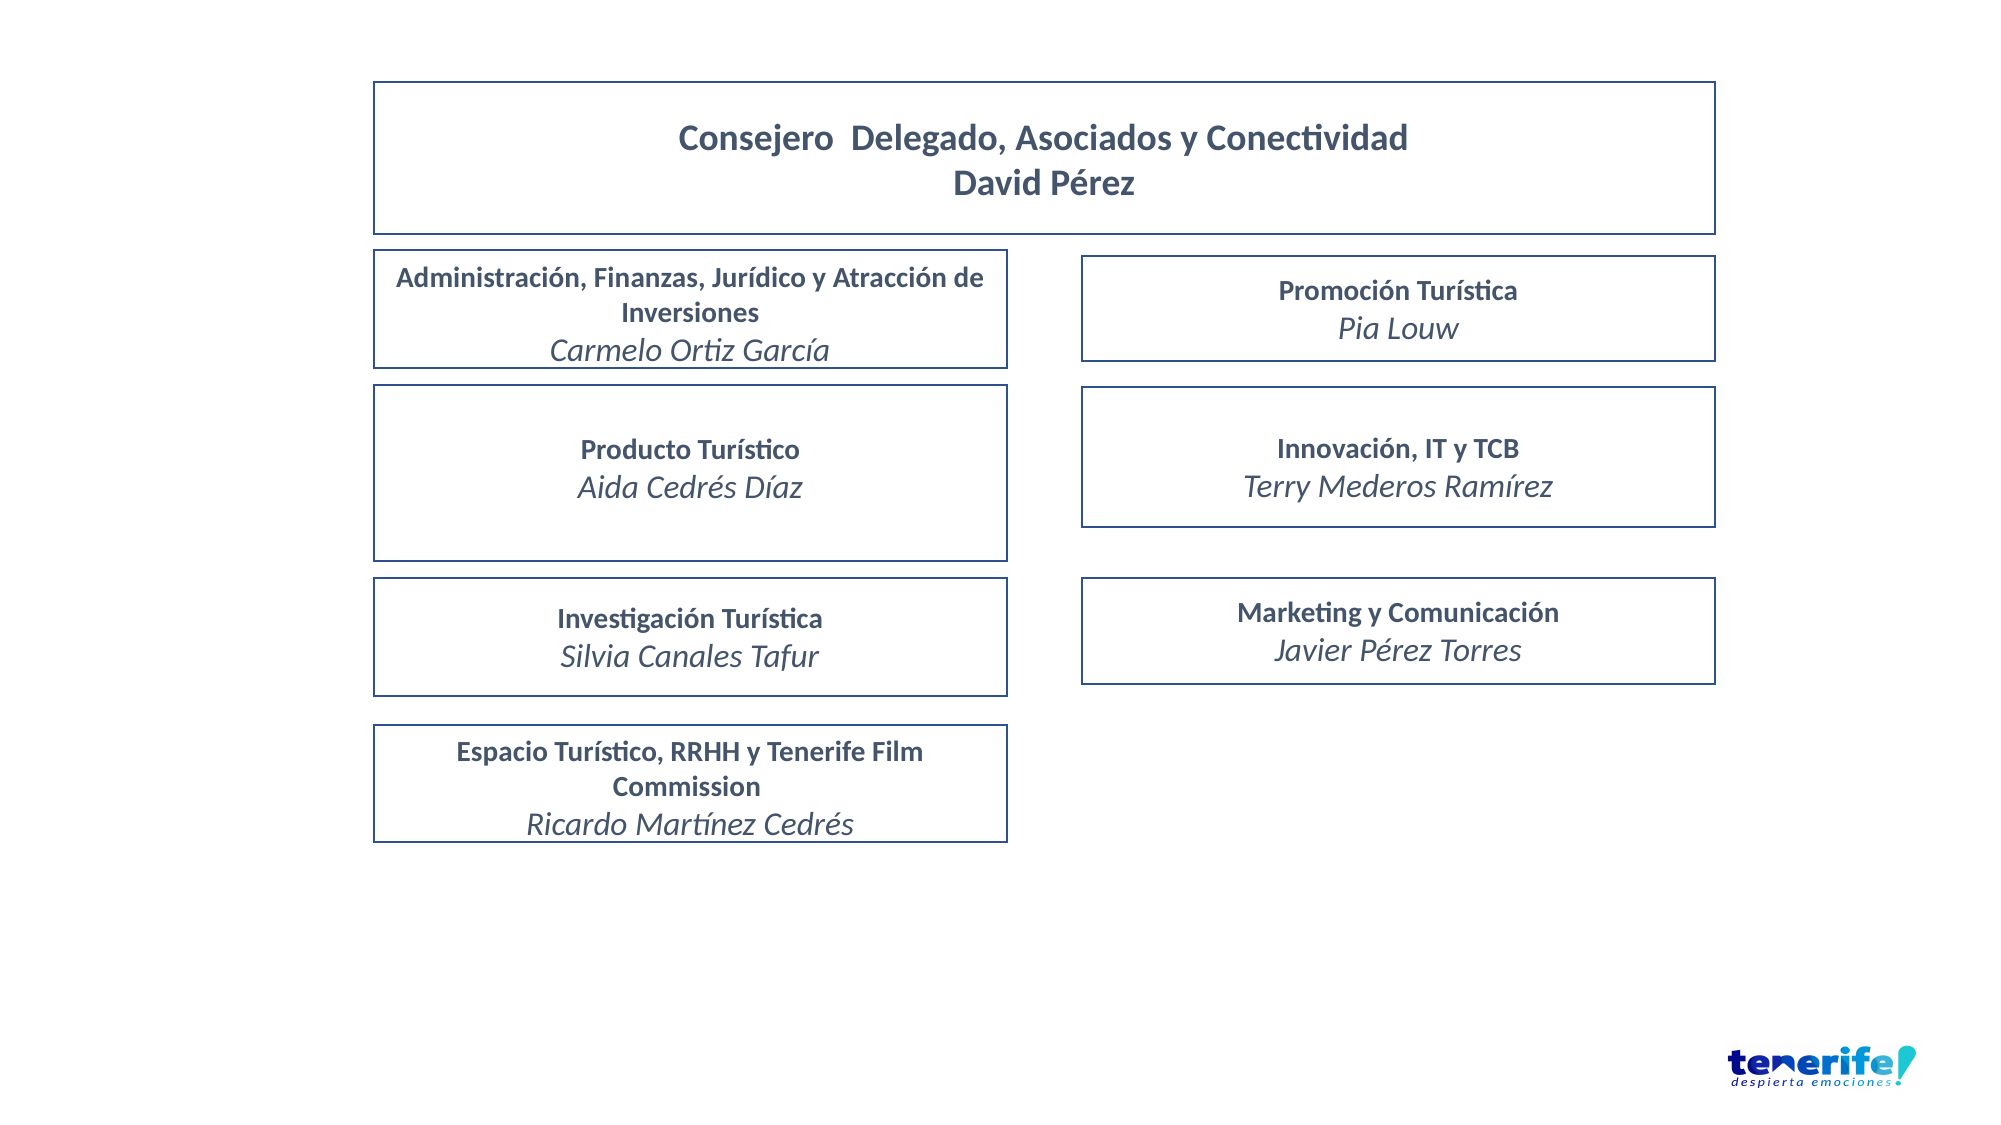

Consejero Delegado, Asociados y Conectividad
David Pérez
Administración, Finanzas, Jurídico y Atracción de Inversiones
Carmelo Ortiz García
Promoción Turística
Pia Louw
Producto Turístico
Aida Cedrés Díaz
Innovación, IT y TCB
Terry Mederos Ramírez
Investigación Turística
Silvia Canales Tafur
Marketing y Comunicación
Javier Pérez Torres
Espacio Turístico, RRHH y Tenerife Film Commission
Ricardo Martínez Cedrés